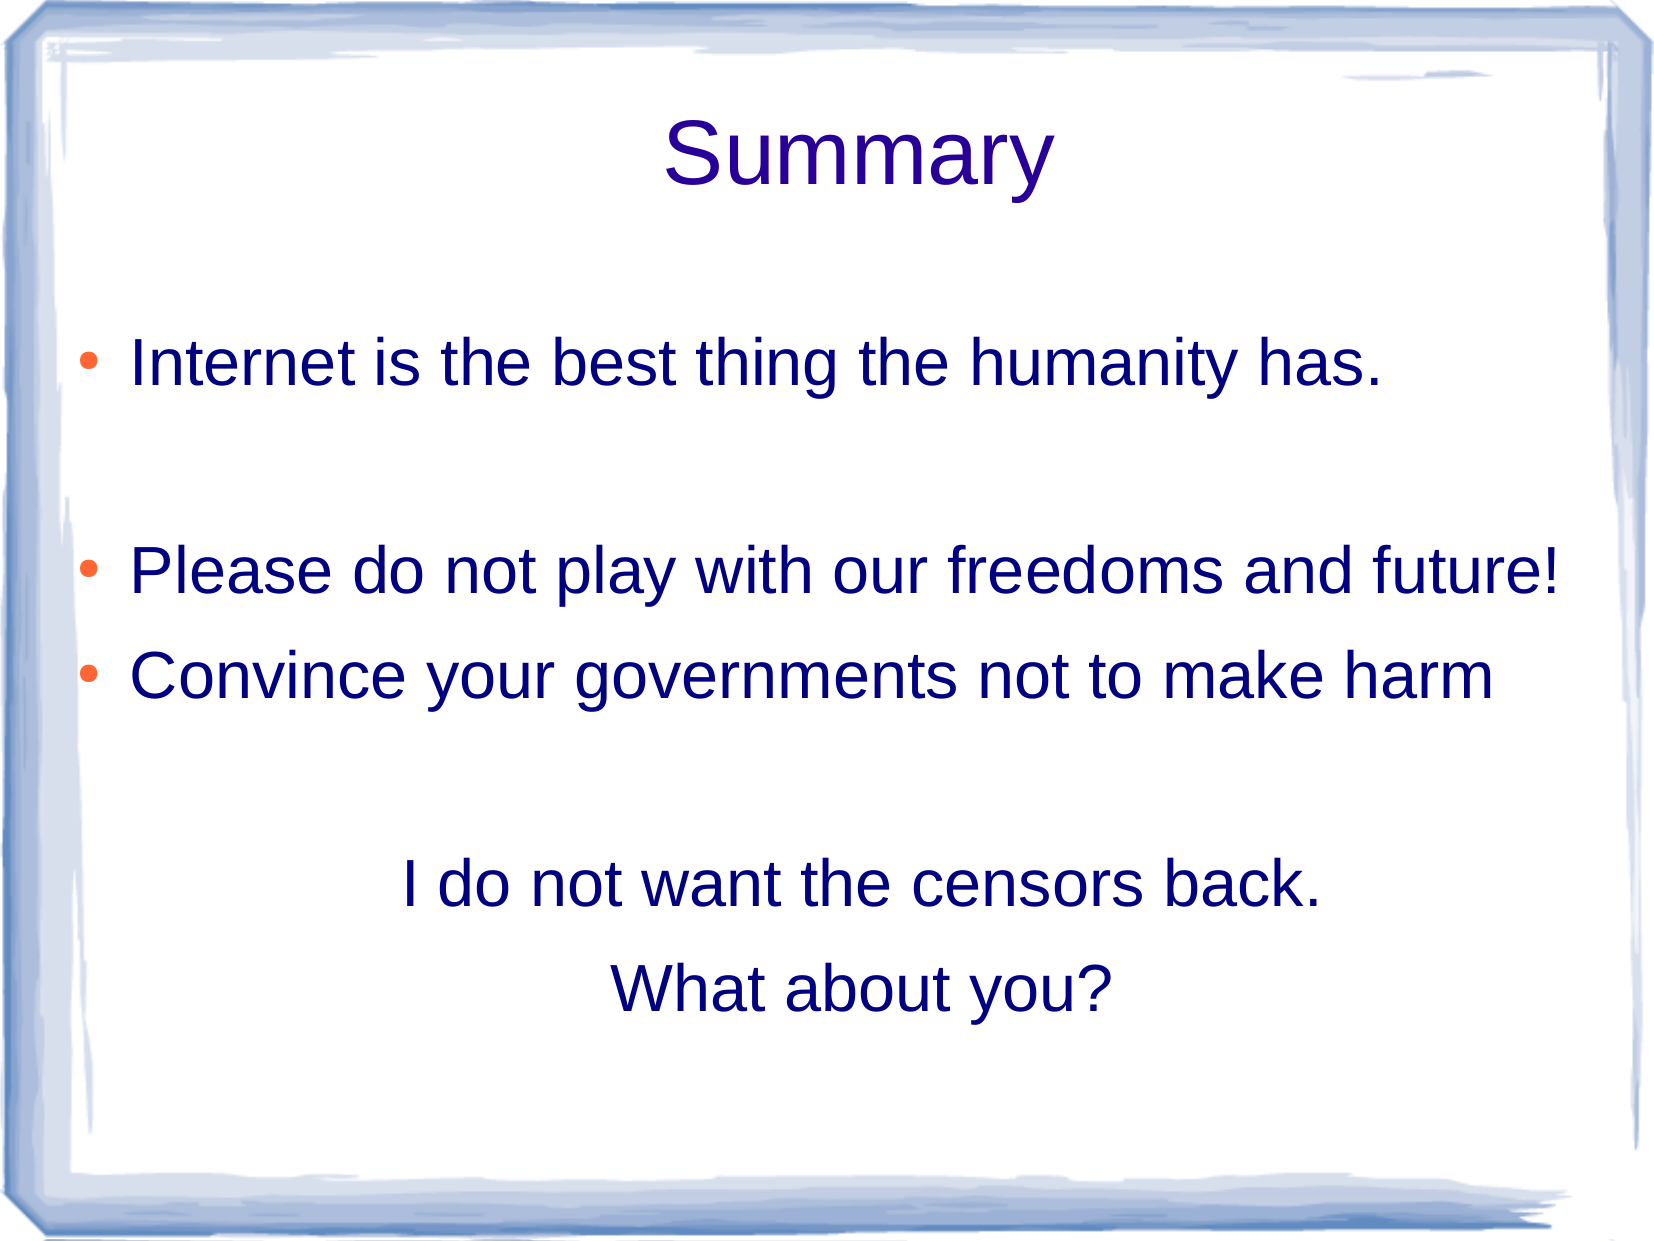

# Summary
Internet is the best thing the humanity has.
Please do not play with our freedoms and future!
Convince your governments not to make harm
I do not want the censors back.
What about you?